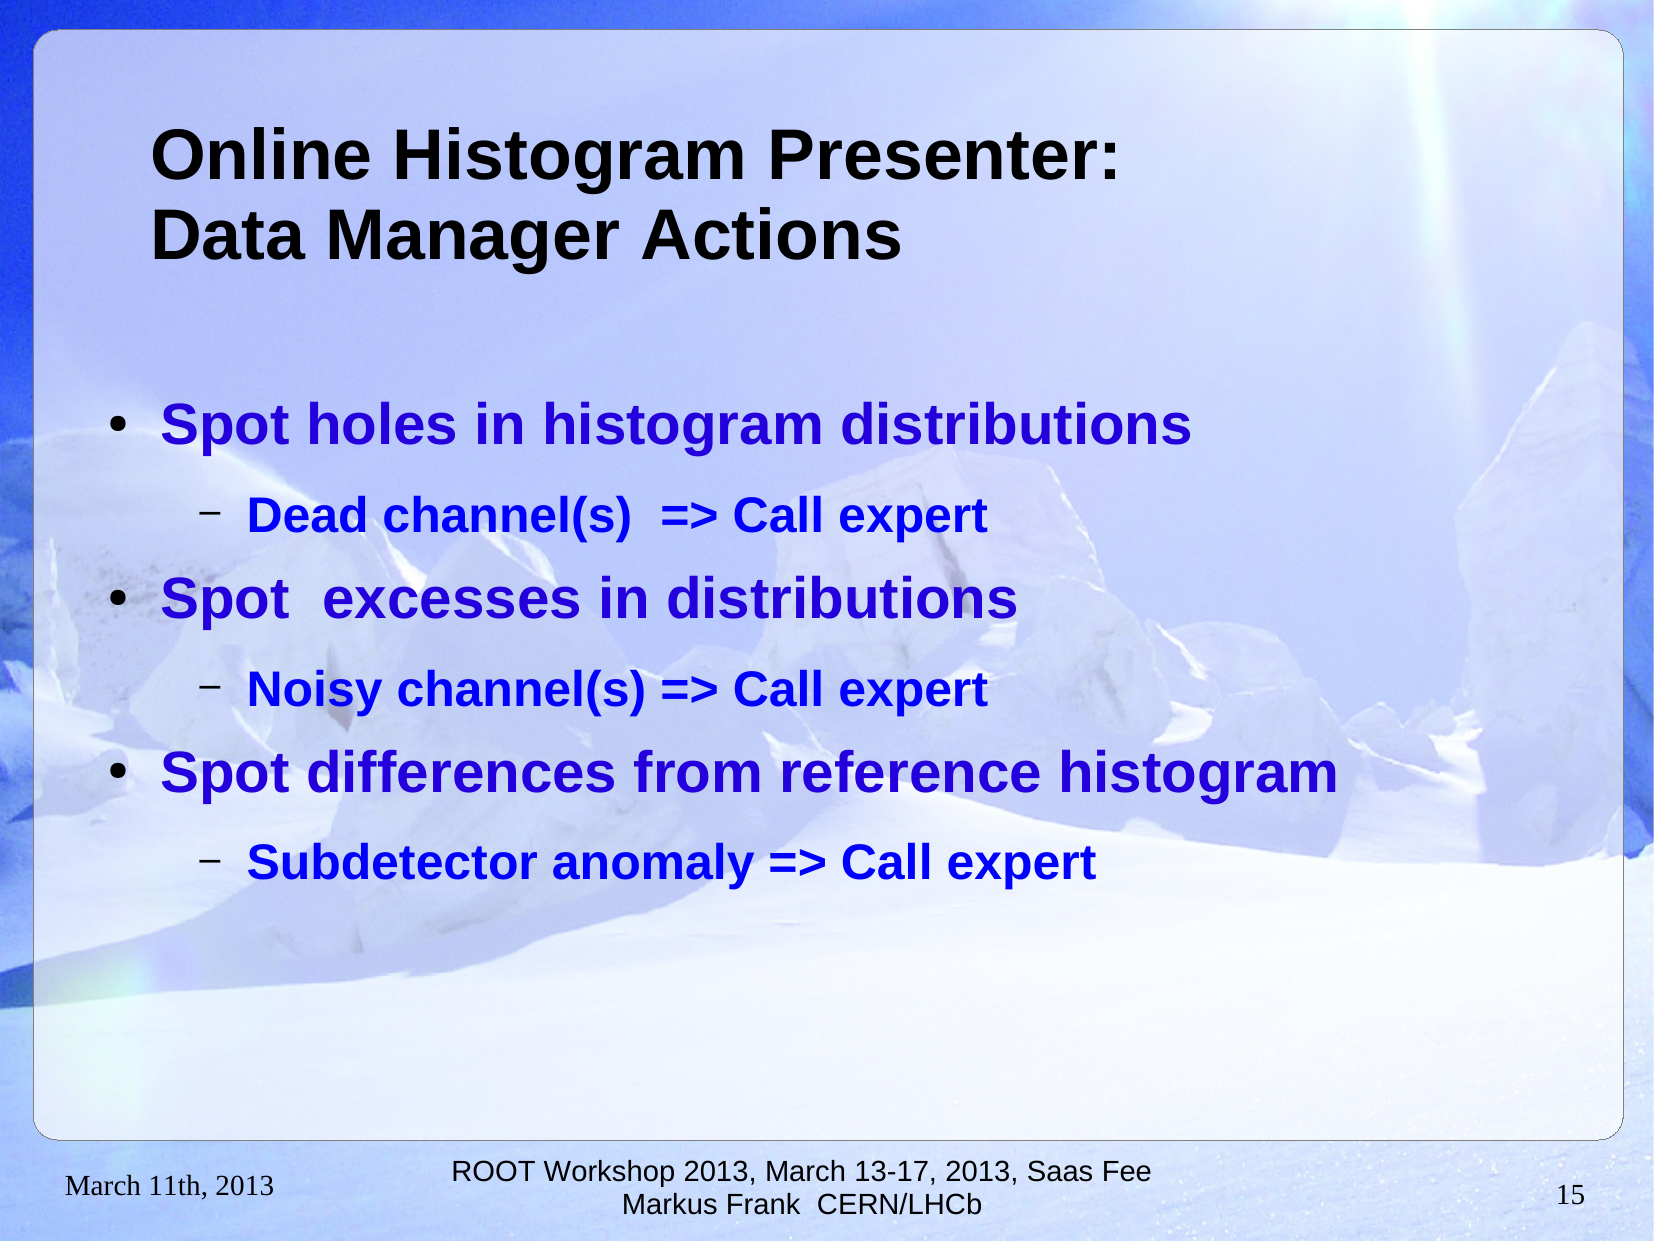

# Online Histogram Presenter: Data Manager Actions
Spot holes in histogram distributions
Dead channel(s) => Call expert
Spot excesses in distributions
Noisy channel(s) => Call expert
Spot differences from reference histogram
Subdetector anomaly => Call expert
March 11th, 2013
15